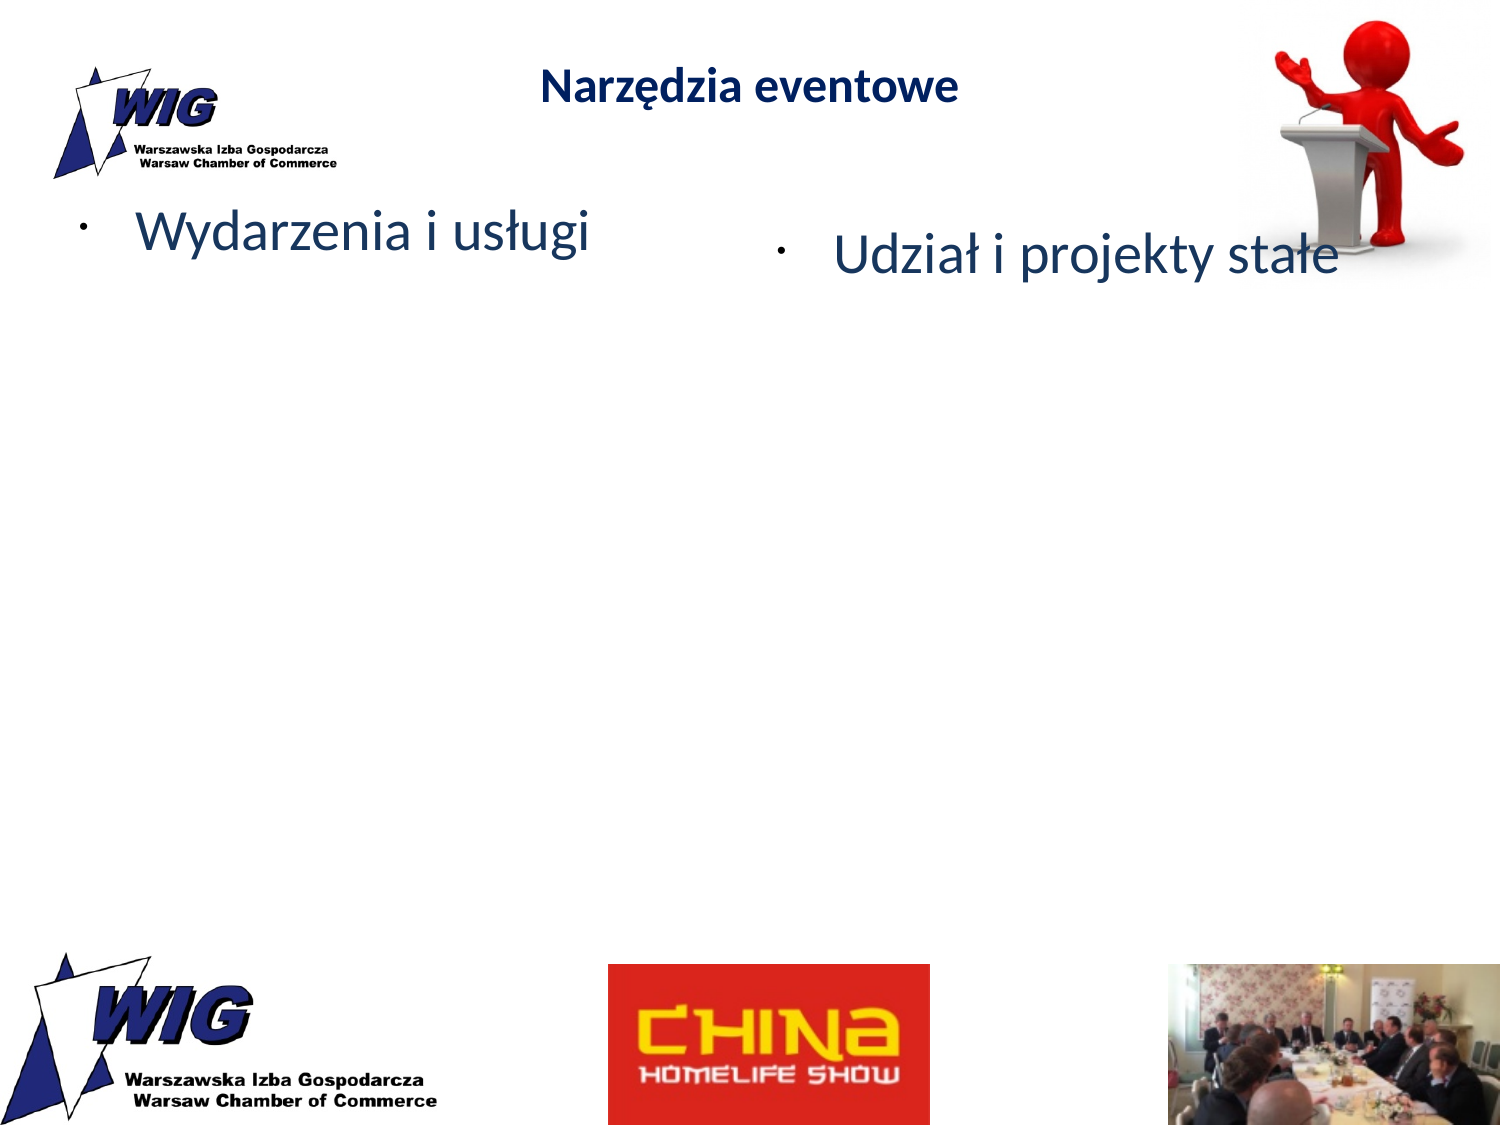

# Narzędzia eventowe
Wydarzenia i usługi
Udział i projekty stałe
Śniadania, Roundtable discussions
Szkolenia (PARP), Program Wspierania Przedsiębiorstw
Mediacje, pomoc doradcza, Biuro Interwencji
Udział w dużych imprezach targowych
Mazowiecki Klaster Owocowy
Forum Mazowieckich Izba Gospodarczych
Klaster Rolno – spożywczy
Mapa Gospodarcza Metropolii Warszawy